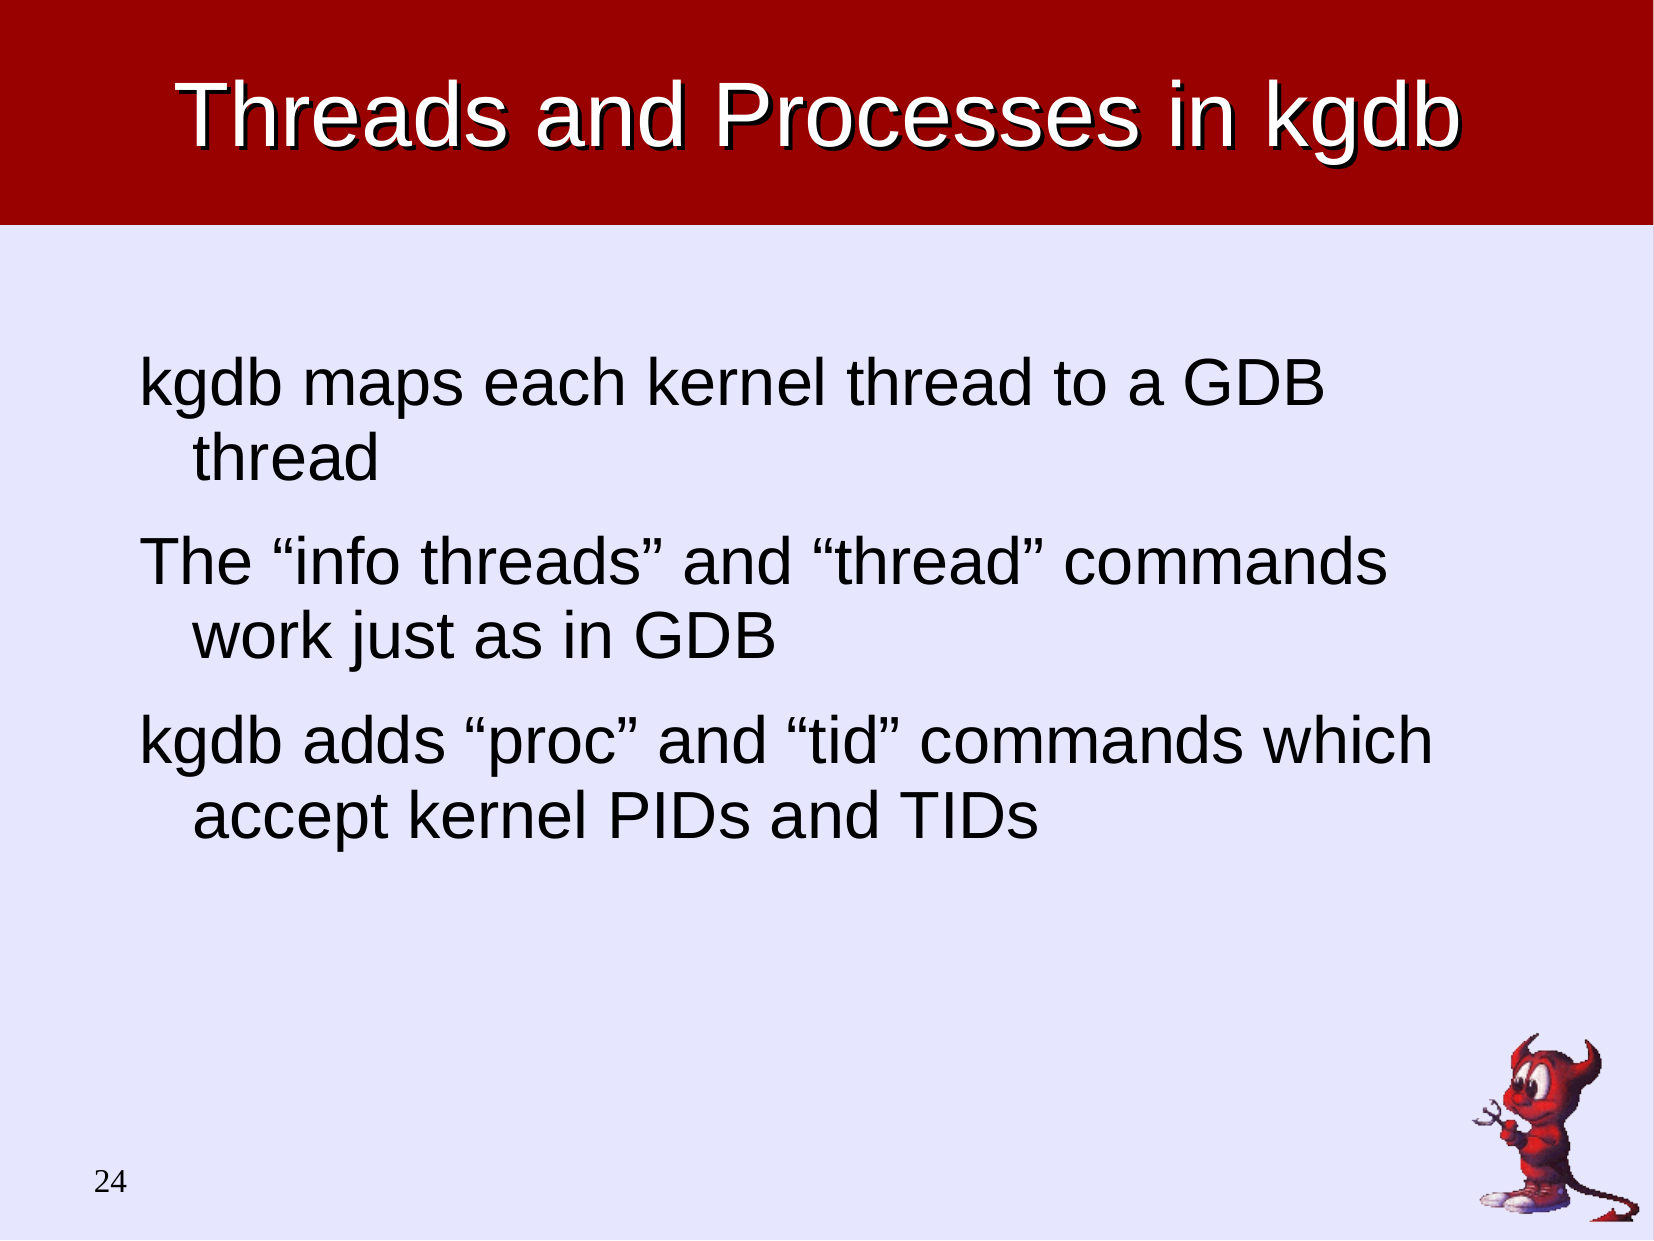

# Threads and Processes in kgdb
kgdb maps each kernel thread to a GDB thread
The “info threads” and “thread” commands work just as in GDB
kgdb adds “proc” and “tid” commands which accept kernel PIDs and TIDs